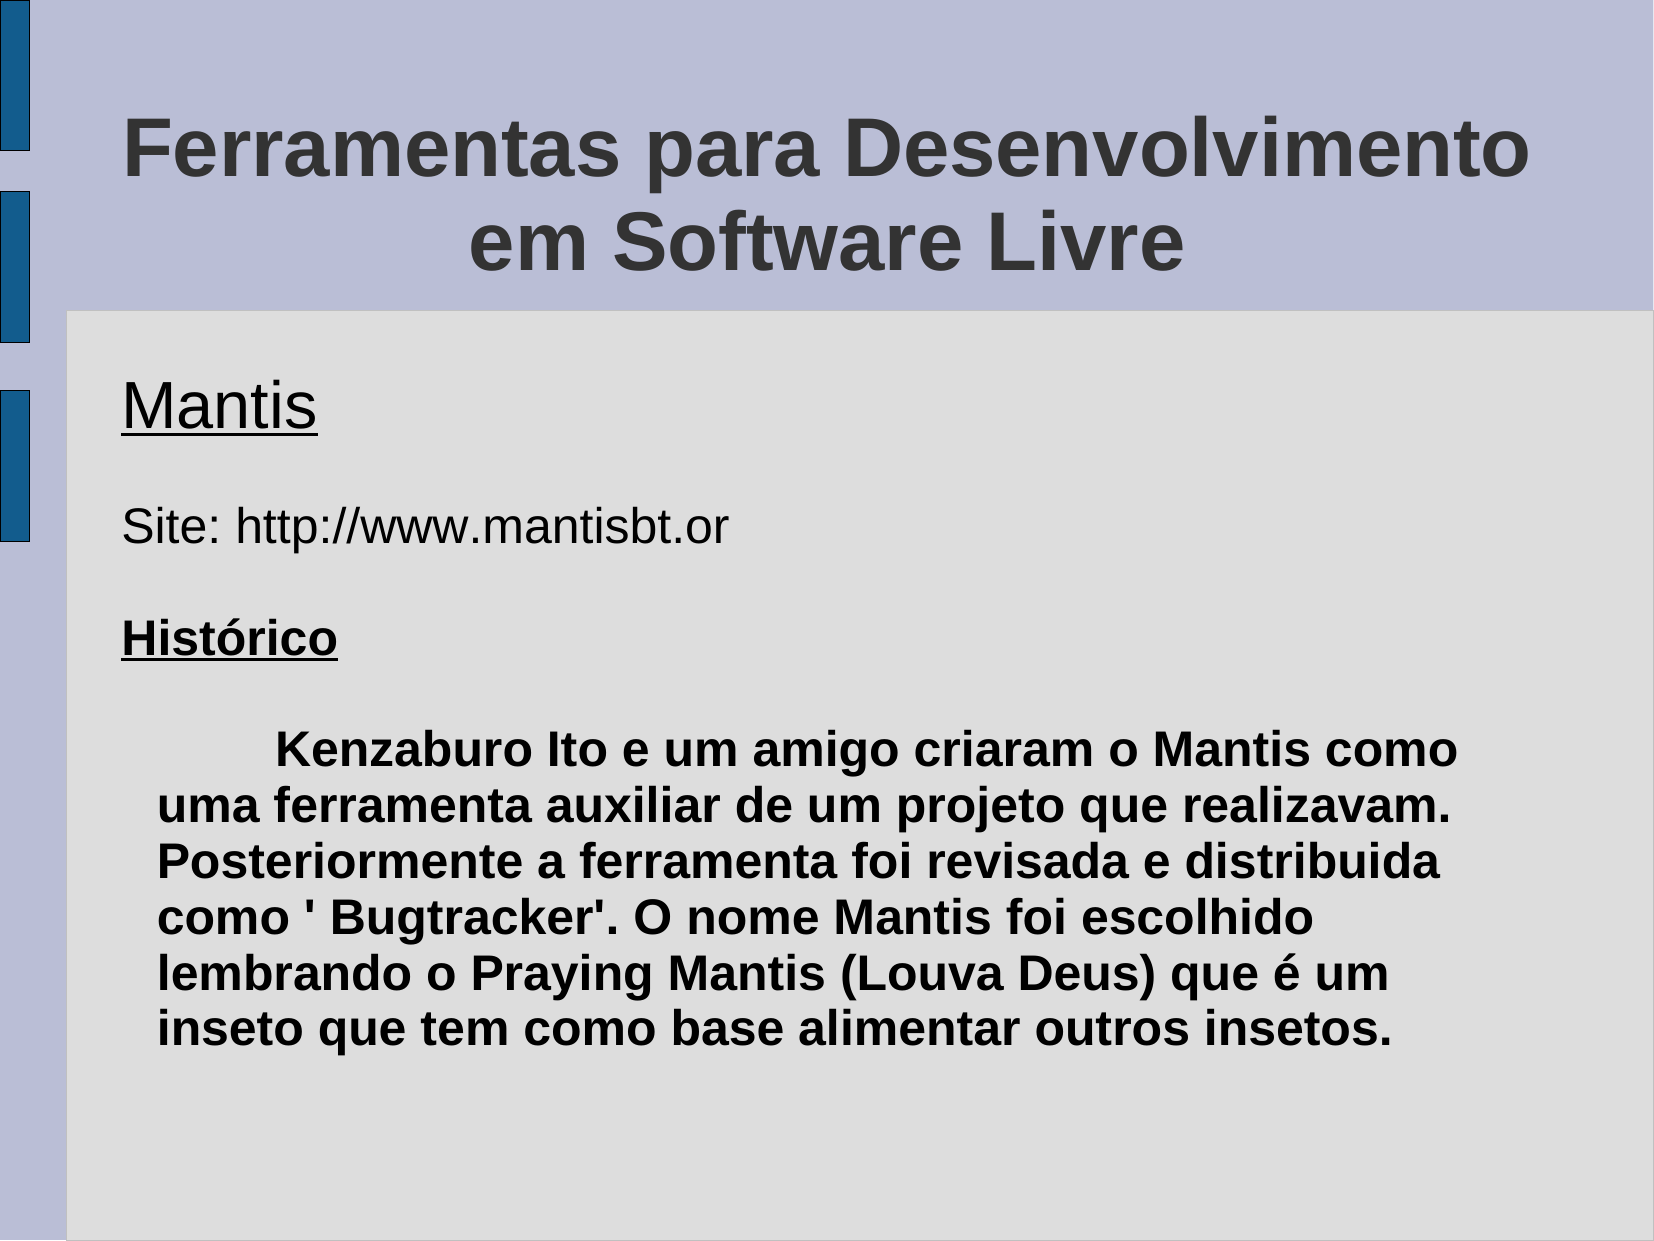

# Ferramentas para Desenvolvimento em Software Livre
Mantis
Site: http://www.mantisbt.or
Histórico
	Kenzaburo Ito e um amigo criaram o Mantis como uma ferramenta auxiliar de um projeto que realizavam. Posteriormente a ferramenta foi revisada e distribuida como ' Bugtracker'. O nome Mantis foi escolhido lembrando o Praying Mantis (Louva Deus) que é um inseto que tem como base alimentar outros insetos.